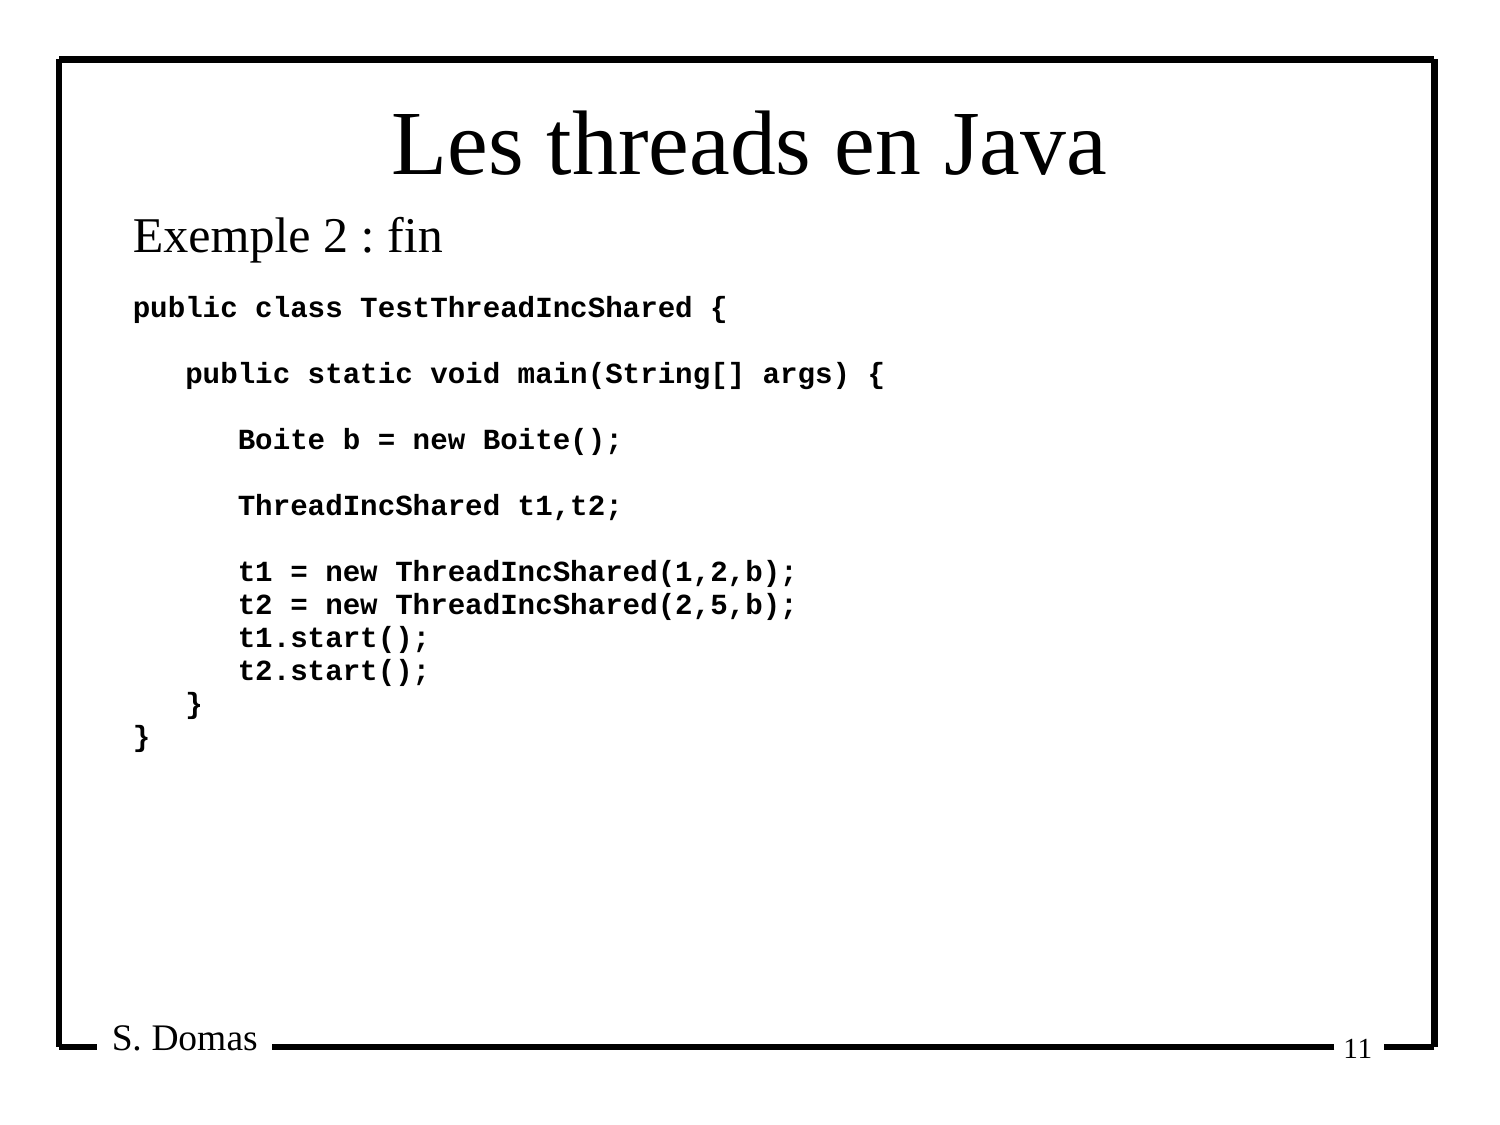

# Les threads en Java
S. Domas
Exemple 2 : fin
public class TestThreadIncShared {
 public static void main(String[] args) {
 Boite b = new Boite();
 ThreadIncShared t1,t2;
 t1 = new ThreadIncShared(1,2,b);
 t2 = new ThreadIncShared(2,5,b);
 t1.start();
 t2.start();
 }
}
11